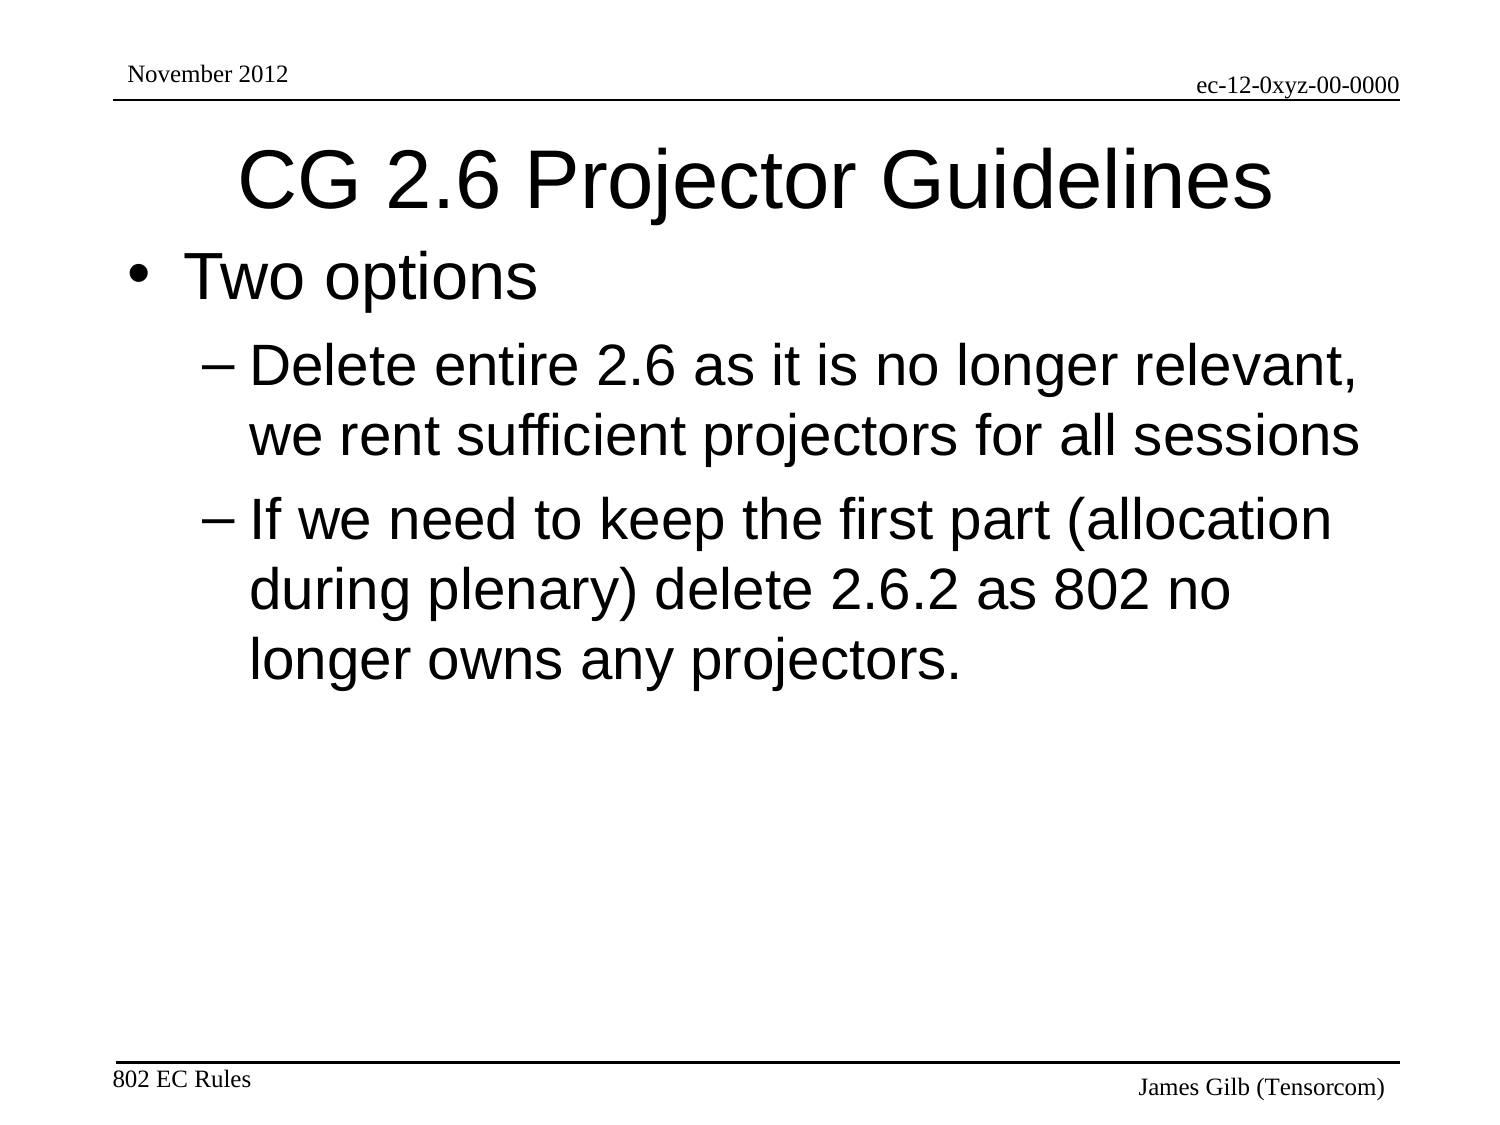

# CG 2.6 Projector Guidelines
Two options
Delete entire 2.6 as it is no longer relevant, we rent sufficient projectors for all sessions
If we need to keep the first part (allocation during plenary) delete 2.6.2 as 802 no longer owns any projectors.